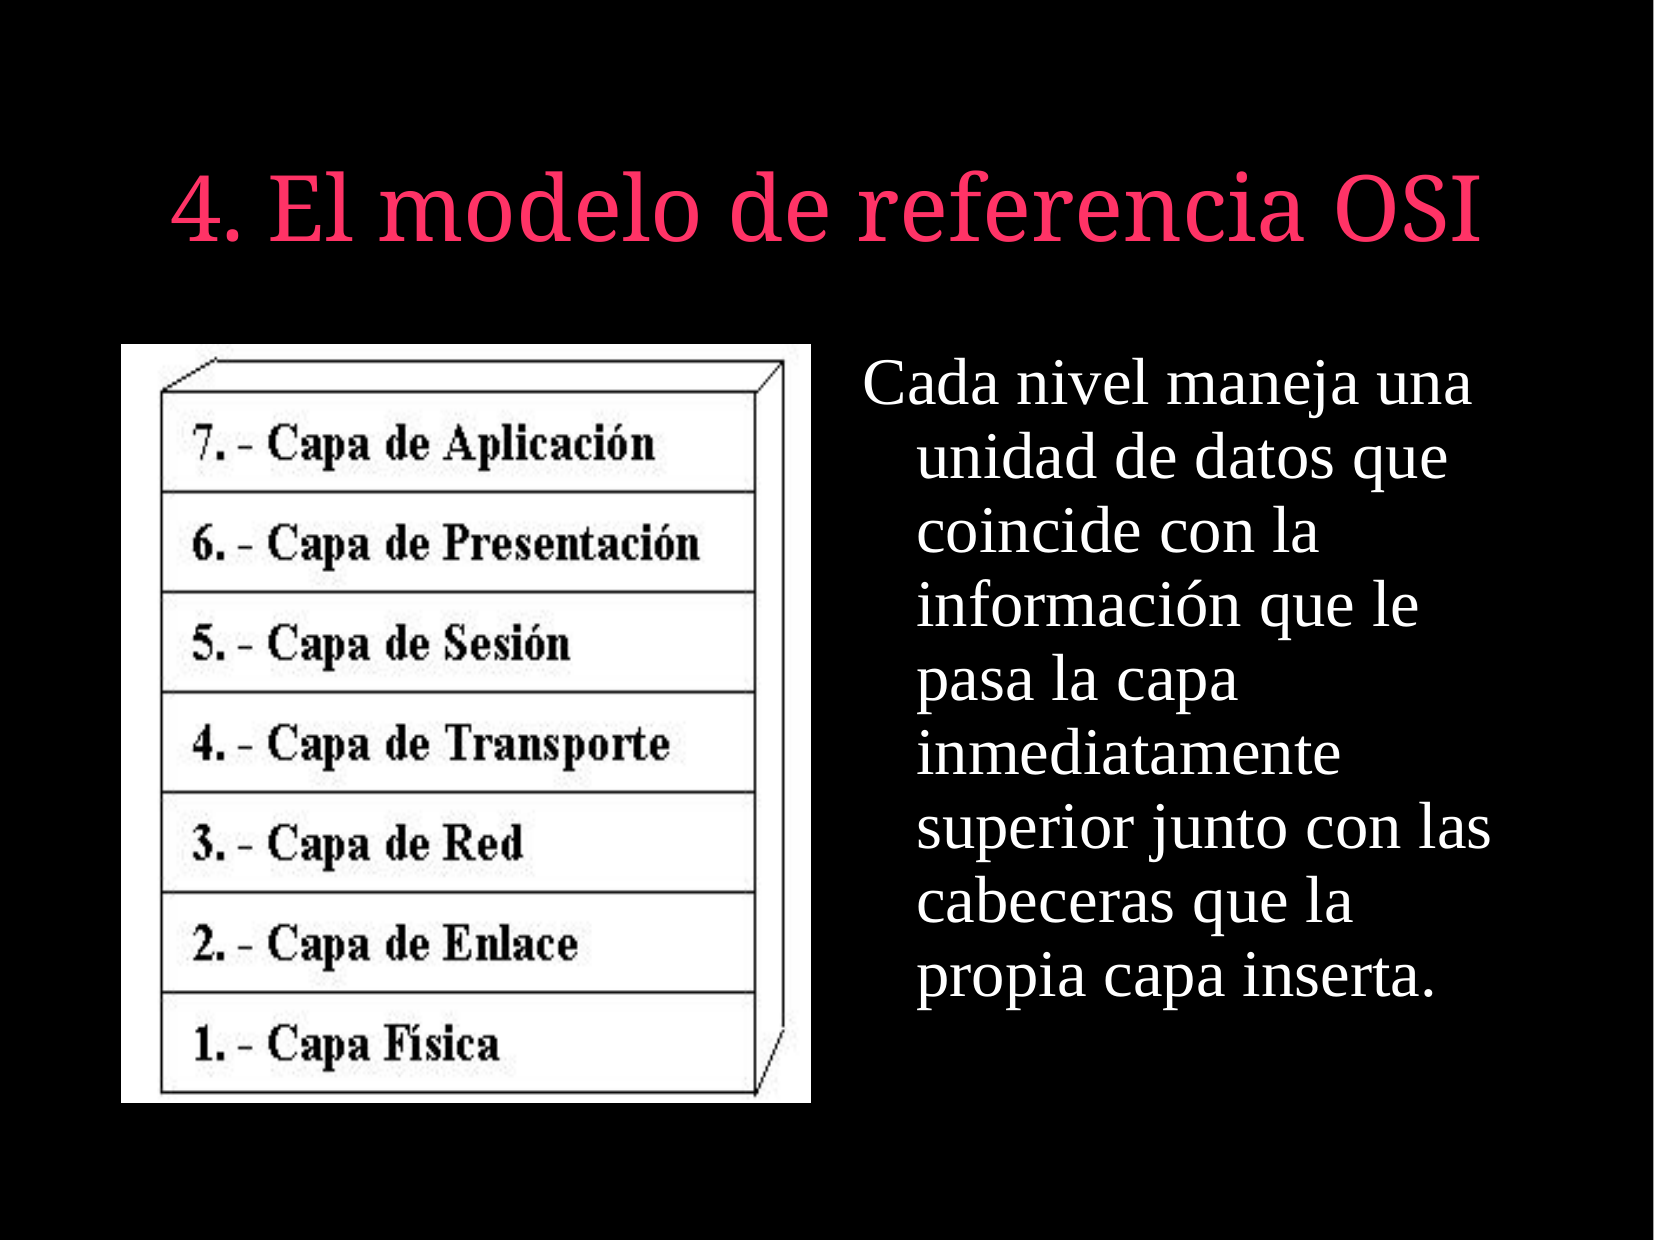

# 4. El modelo de referencia OSI
Cada nivel maneja una unidad de datos que coincide con la información que le pasa la capa inmediatamente superior junto con las cabeceras que la propia capa inserta.